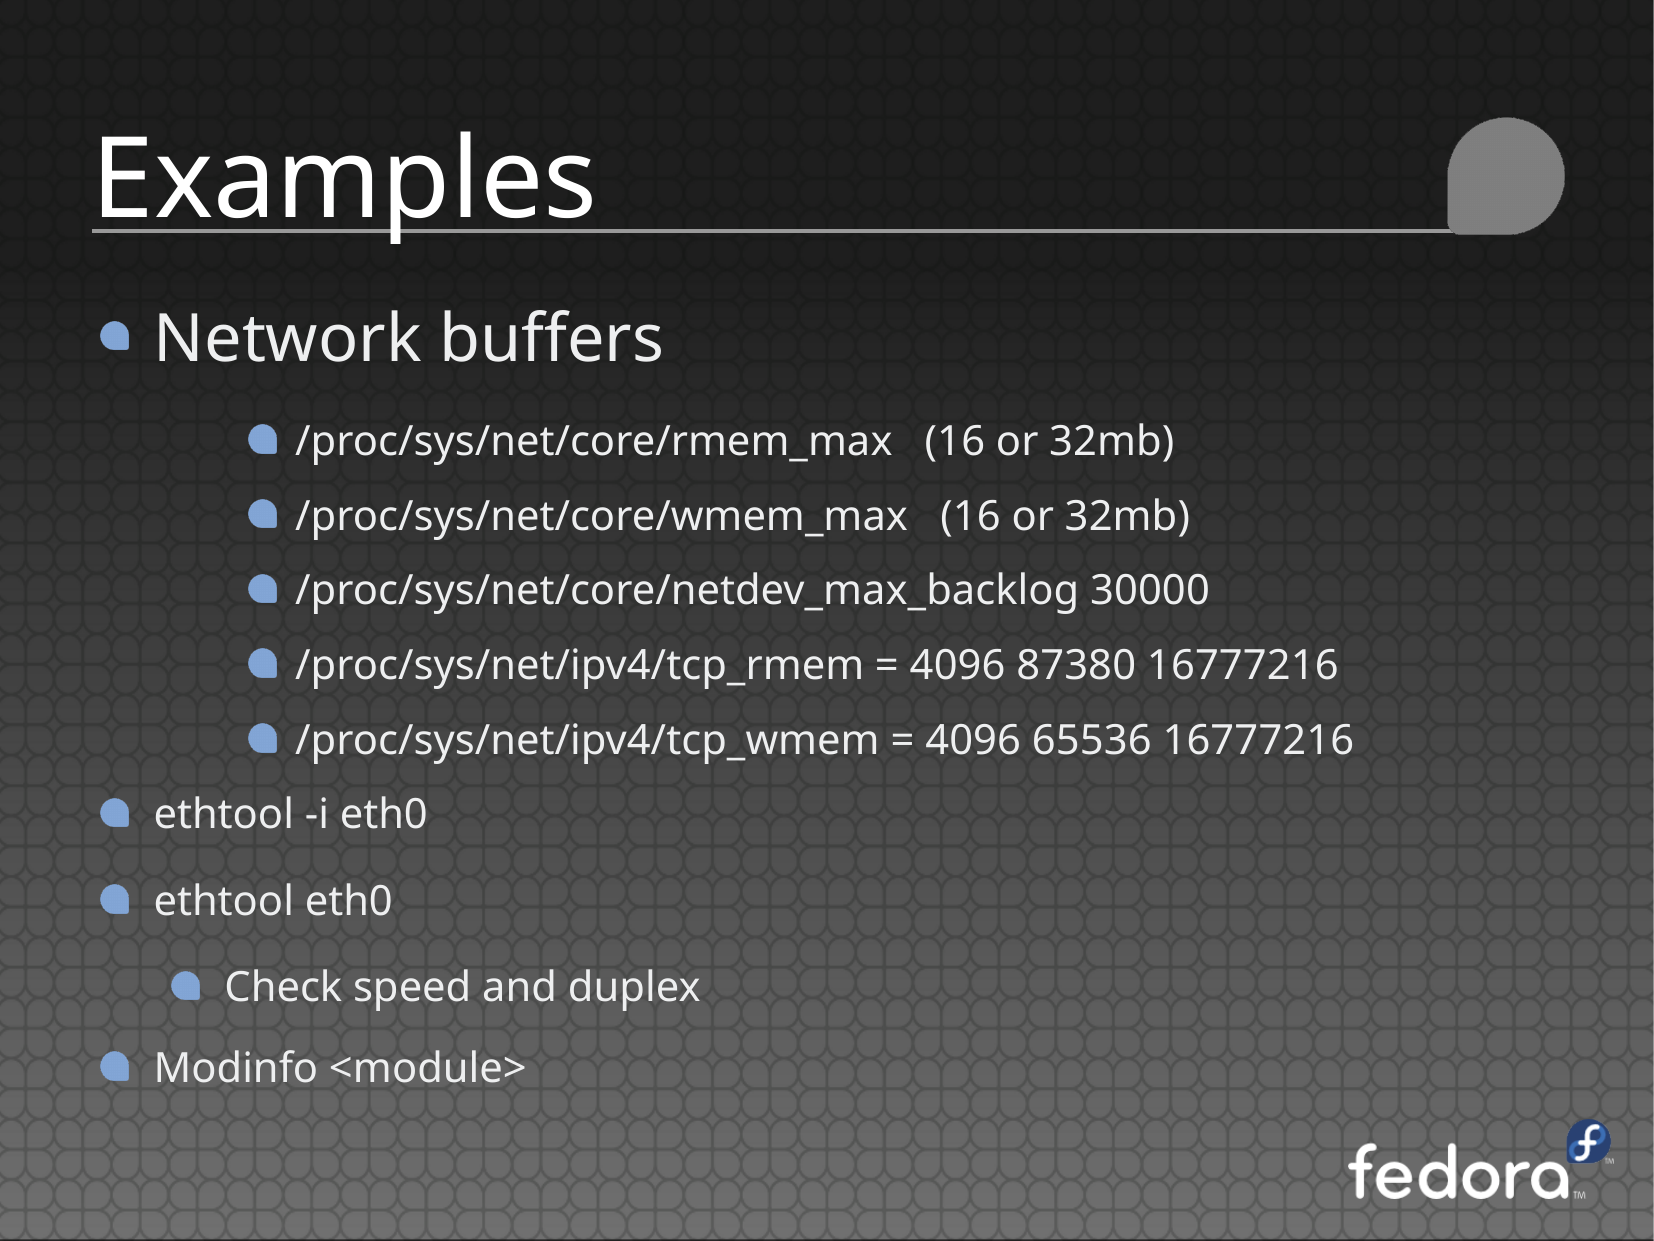

Examples
# Network buffers
/proc/sys/net/core/rmem_max (16 or 32mb)
/proc/sys/net/core/wmem_max (16 or 32mb)
/proc/sys/net/core/netdev_max_backlog 30000
/proc/sys/net/ipv4/tcp_rmem = 4096 87380 16777216
/proc/sys/net/ipv4/tcp_wmem = 4096 65536 16777216
ethtool -i eth0
ethtool eth0
Check speed and duplex
Modinfo <module>